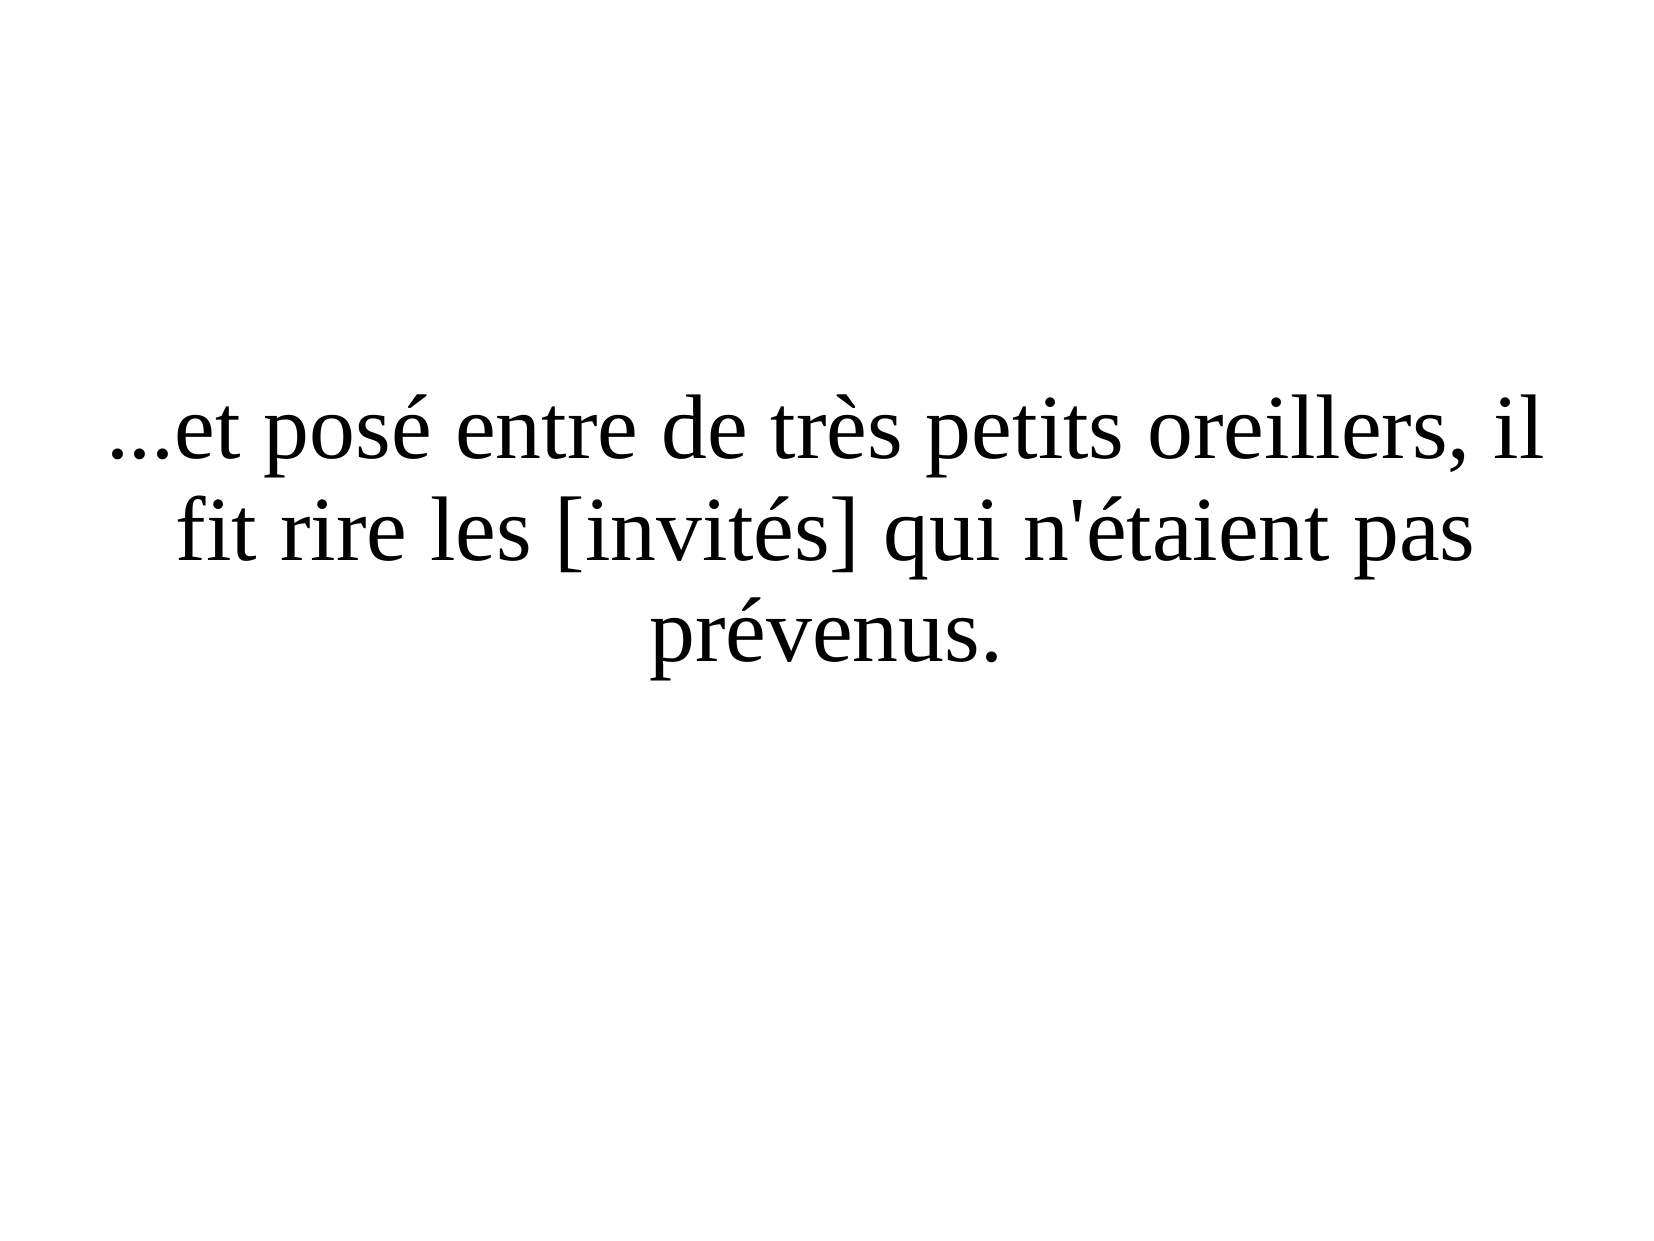

# ...et posé entre de très petits oreillers, il fit rire les [invités] qui n'étaient pas prévenus.